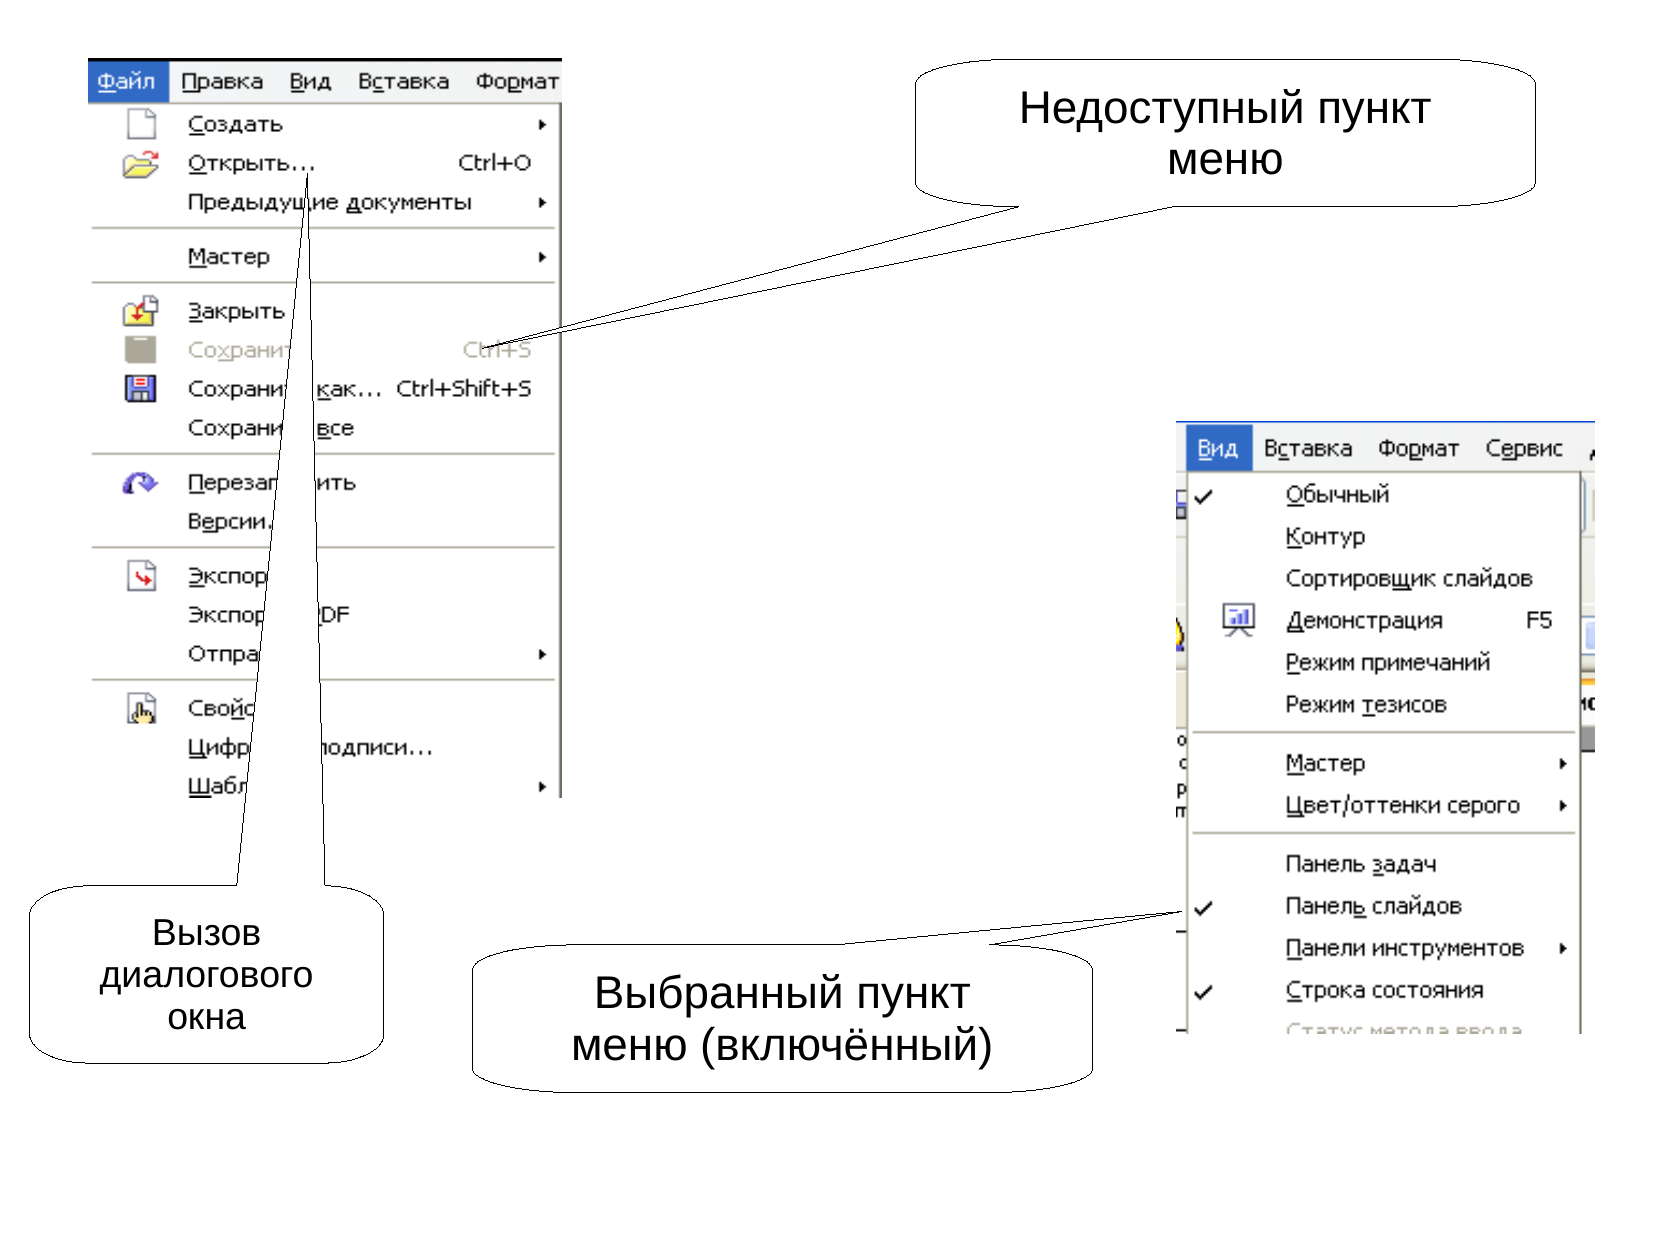

Недоступный пункт
меню
Вызов
диалогового
окна
Выбранный пункт
меню (включённый)